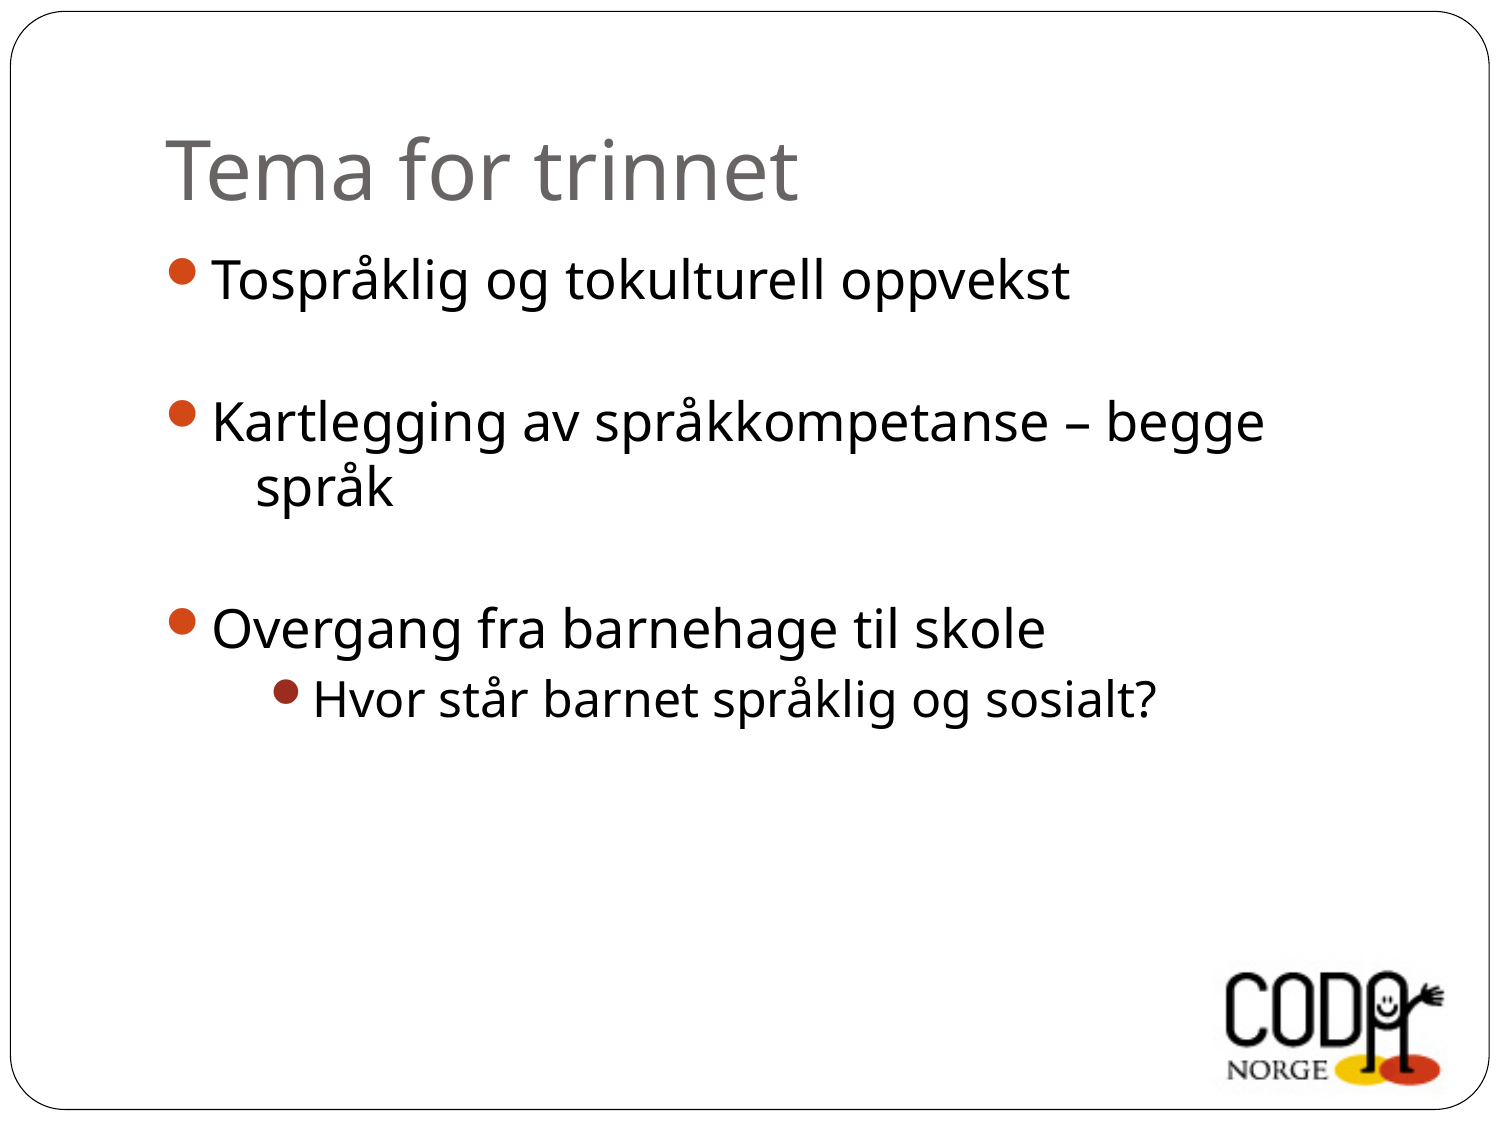

# Tema for trinnet
Tospråklig og tokulturell oppvekst
Kartlegging av språkkompetanse – begge språk
Overgang fra barnehage til skole
Hvor står barnet språklig og sosialt?